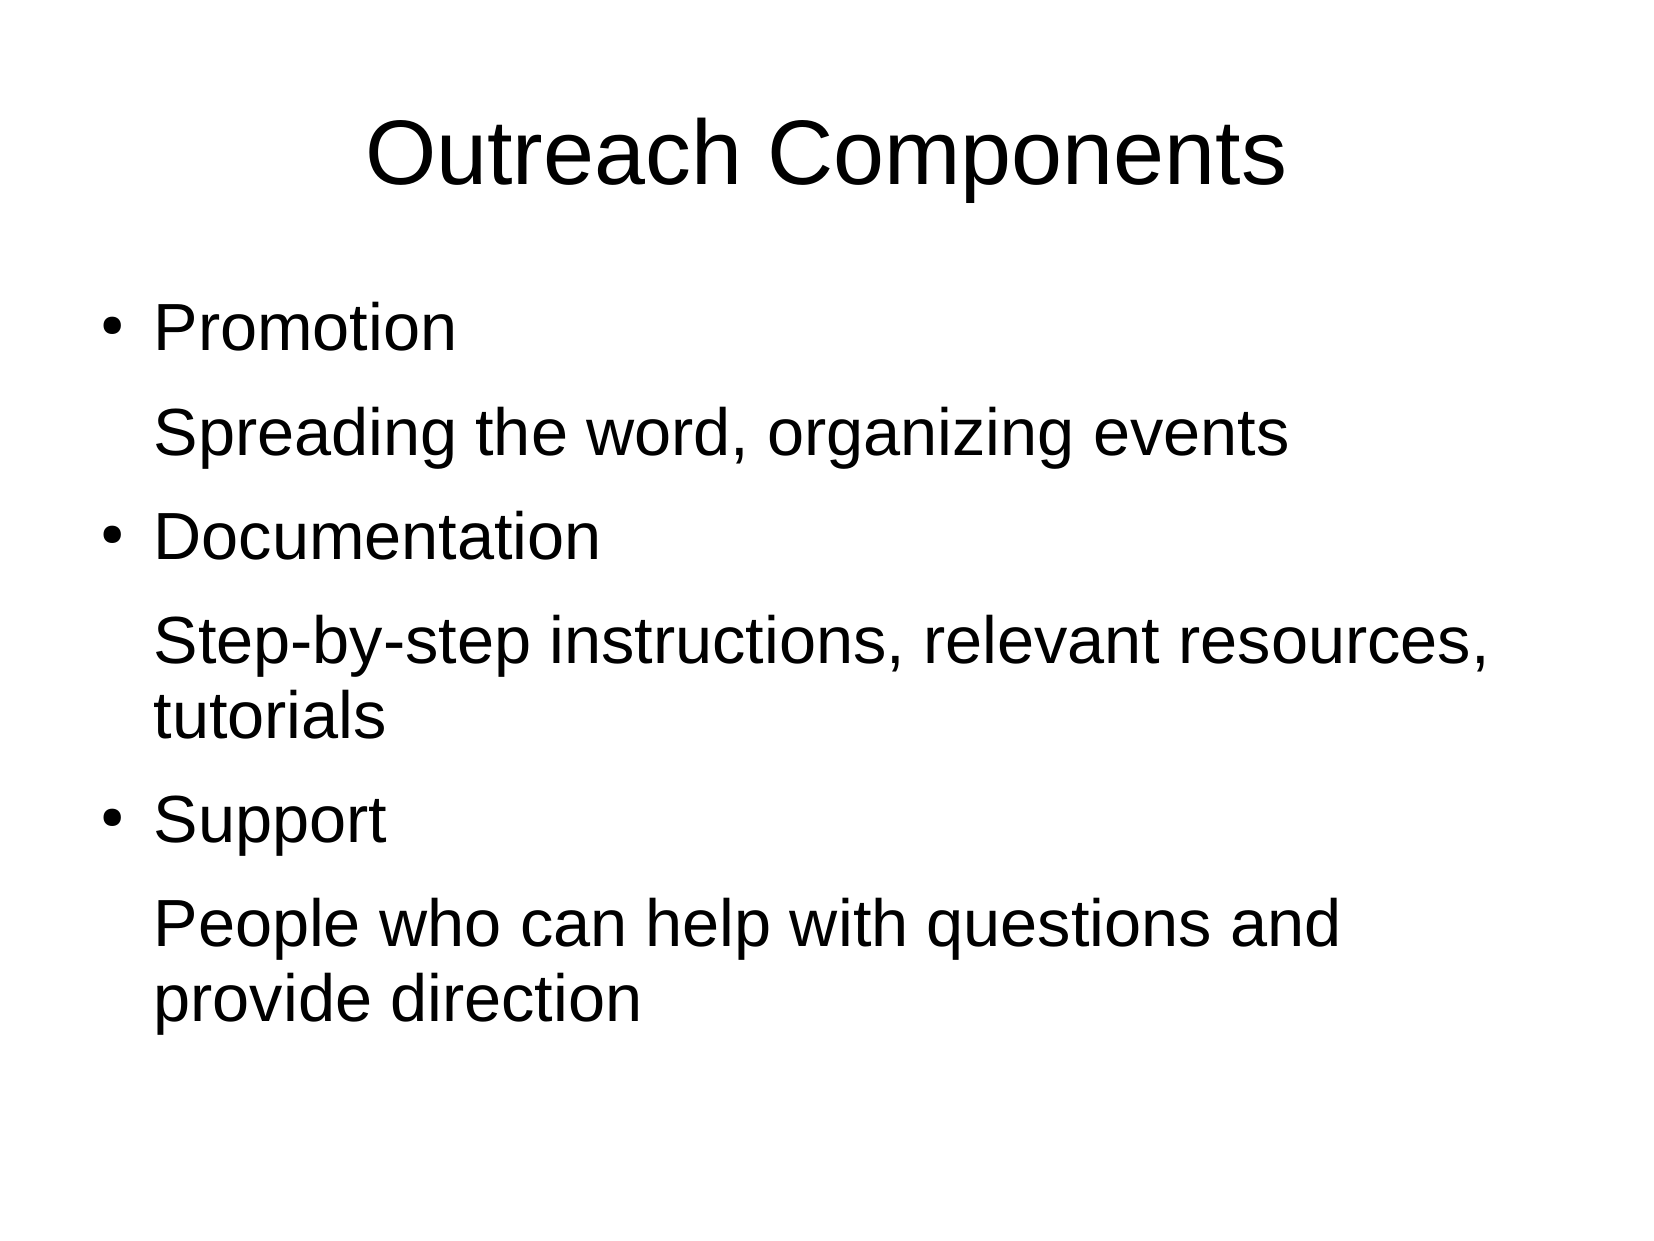

# Outreach Components
Promotion
Spreading the word, organizing events
Documentation
Step-by-step instructions, relevant resources, tutorials
Support
People who can help with questions and provide direction